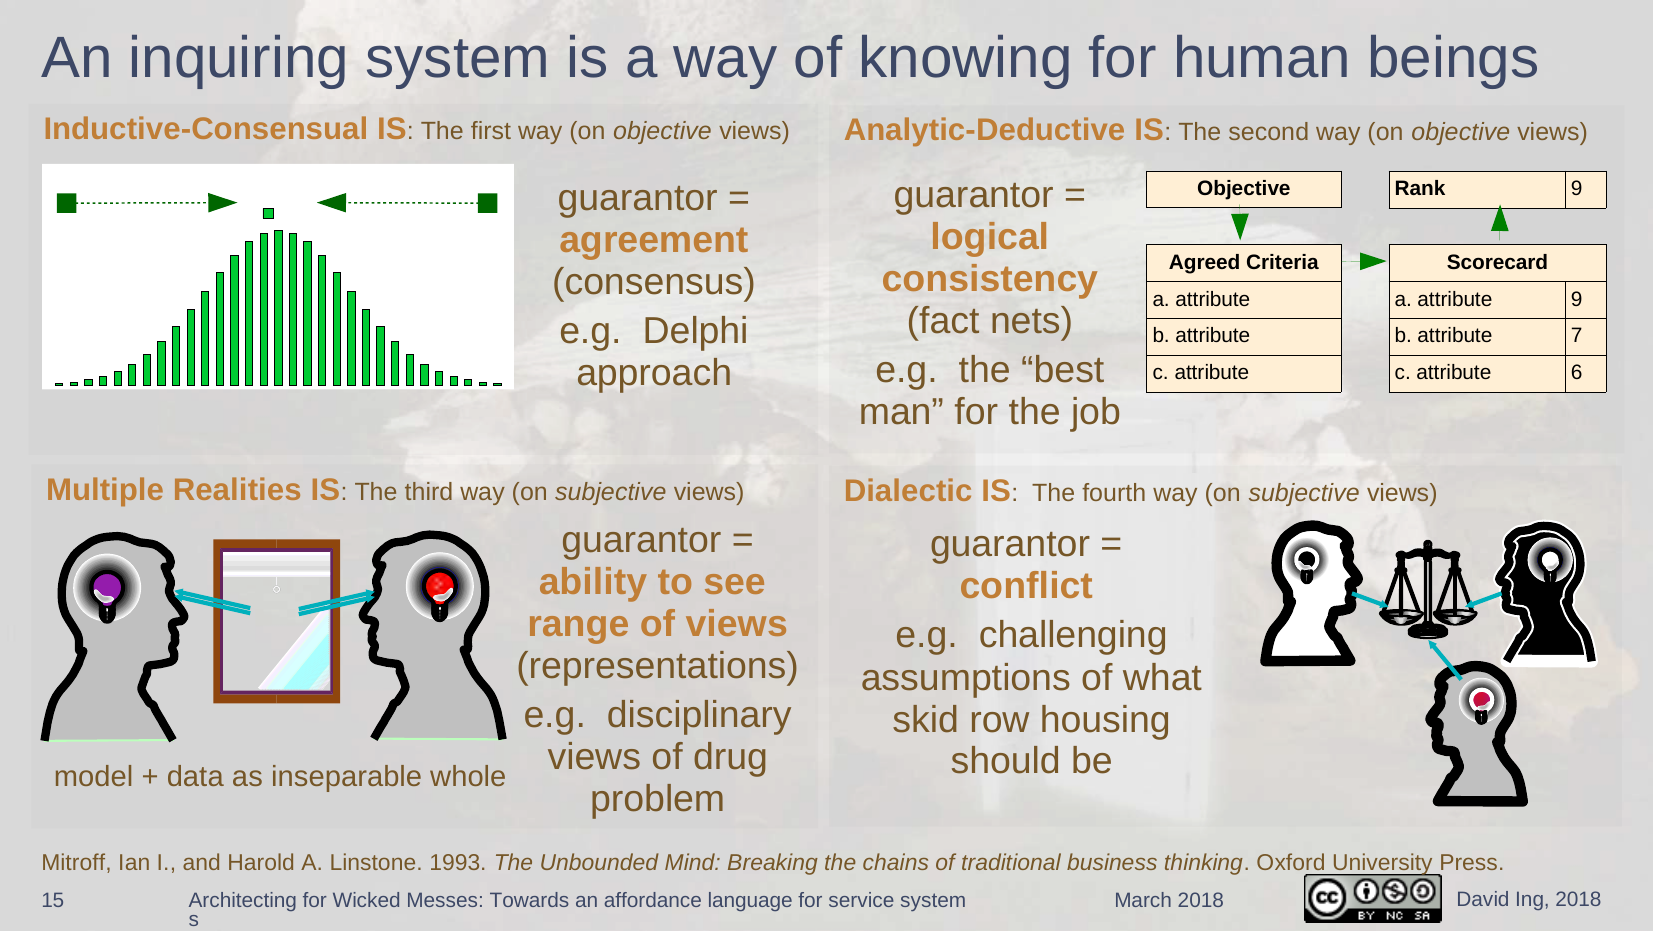

# An inquiring system is a way of knowing for human beings
Inductive-Consensual IS: The first way (on objective views)
Analytic-Deductive IS: The second way (on objective views)
guarantor = logical consistency (fact nets)
e.g. the “best man” for the job
guarantor = agreement (consensus)
e.g. Delphi approach
| Objective |
| --- |
| |
| Agreed Criteria |
| a. attribute |
| b. attribute |
| c. attribute |
| Rank | 9 |
| --- | --- |
| | |
| Scorecard | |
| a. attribute | 9 |
| b. attribute | 7 |
| c. attribute | 6 |
Multiple Realities IS: The third way (on subjective views)
Dialectic IS: The fourth way (on subjective views)
guarantor = ability to see
range of views (representations)
e.g. disciplinary views of drug problem
guarantor =
conflict
e.g. challenging assumptions of what skid row housing should be
model + data as inseparable whole
Mitroff, Ian I., and Harold A. Linstone. 1993. The Unbounded Mind: Breaking the chains of traditional business thinking. Oxford University Press.
Architecting for Wicked Messes: Towards an affordance language for service systems
March 2018
15